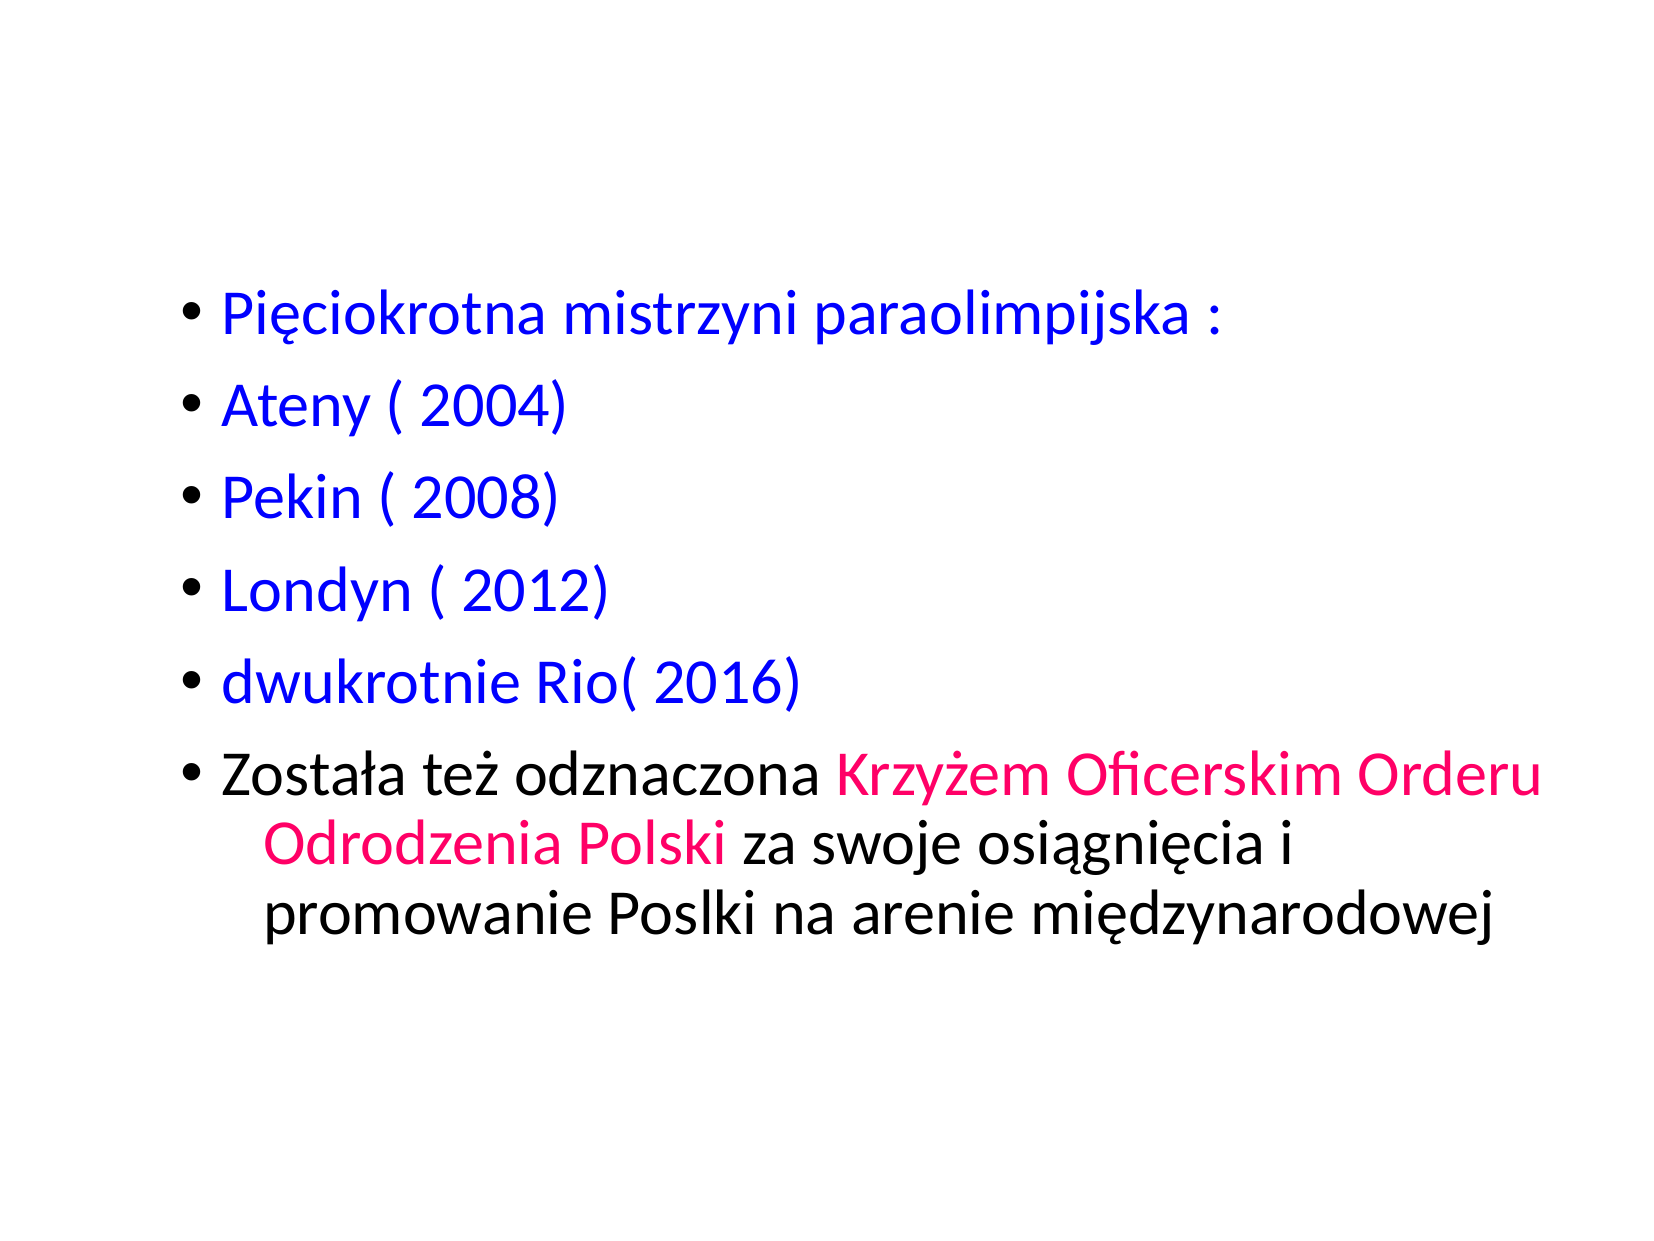

# Pięciokrotna mistrzyni paraolimpijska :
Ateny ( 2004)
Pekin ( 2008)
Londyn ( 2012)
dwukrotnie Rio( 2016)
Została też odznaczona Krzyżem Oficerskim Orderu Odrodzenia Polski za swoje osiągnięcia i promowanie Poslki na arenie międzynarodowej